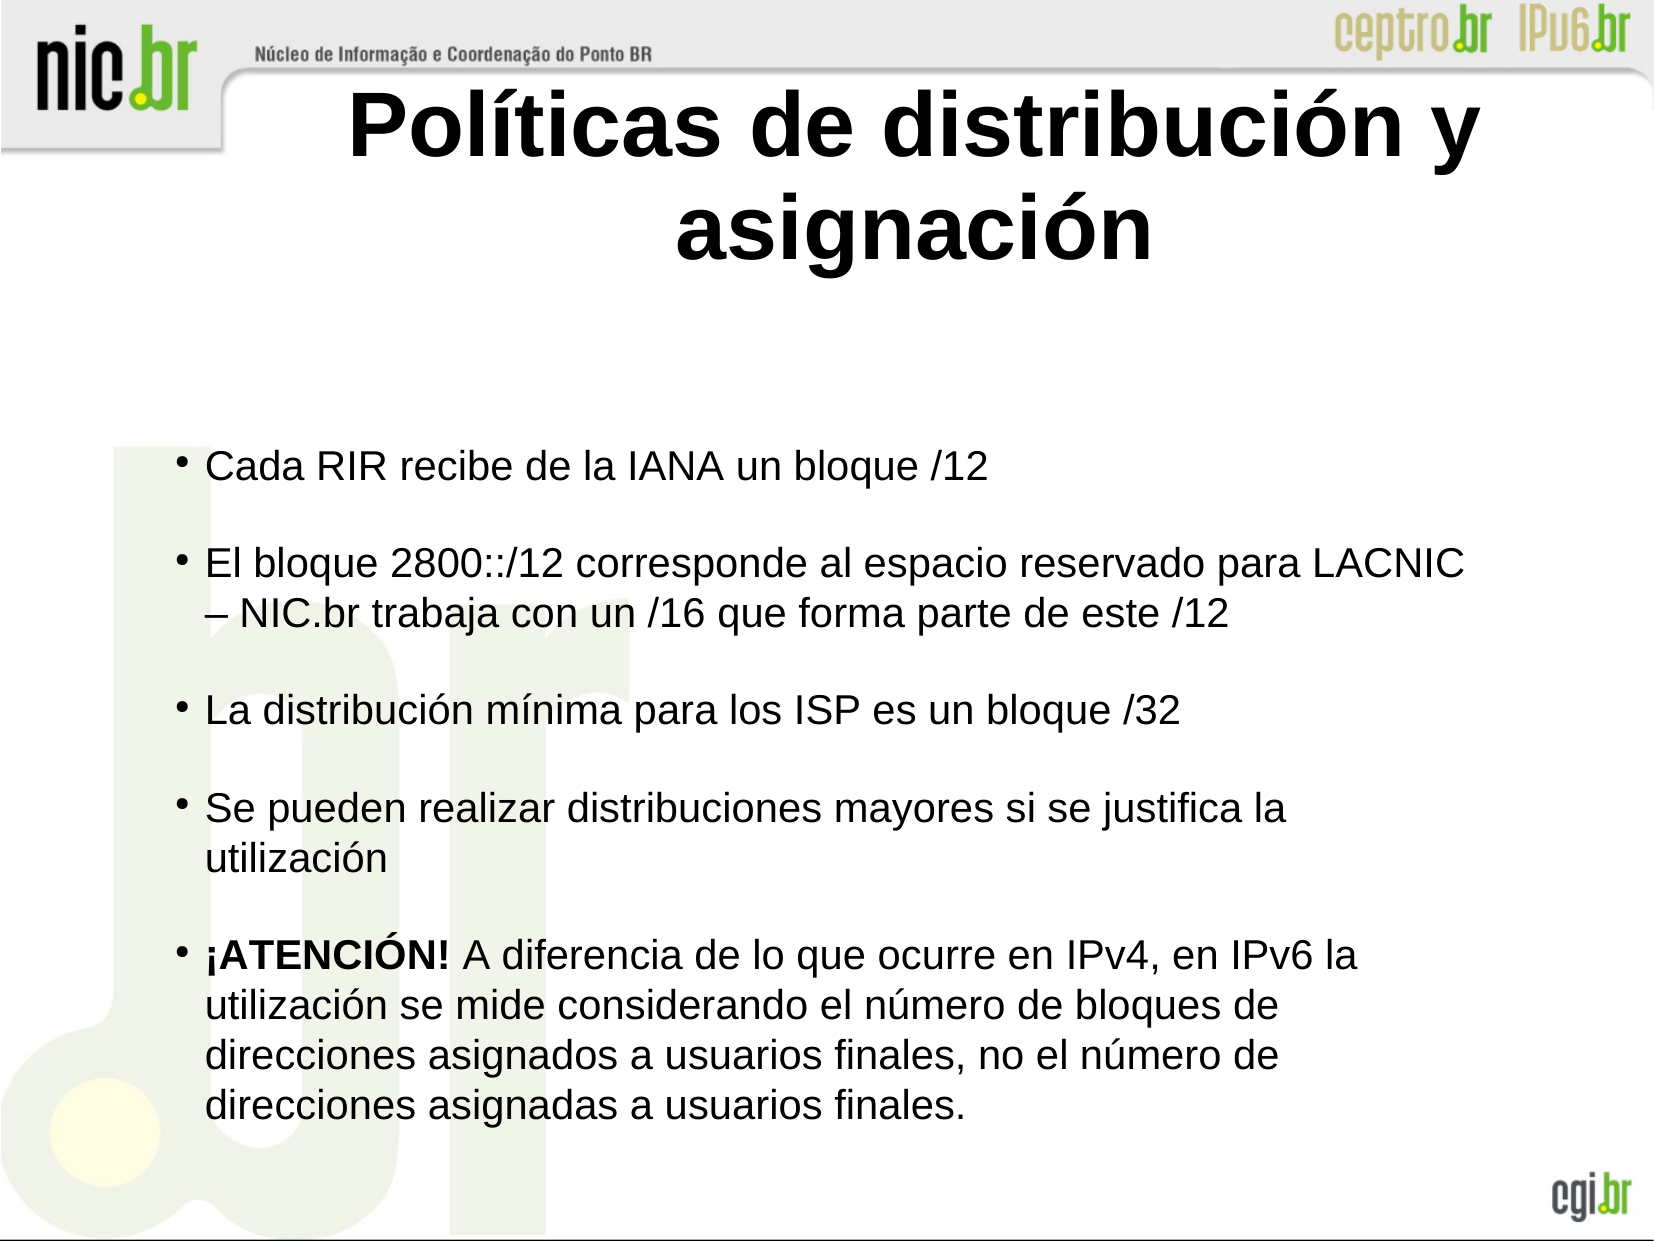

Políticas de distribución y asignación
Cada RIR recibe de la IANA un bloque /12
El bloque 2800::/12 corresponde al espacio reservado para LACNIC – NIC.br trabaja con un /16 que forma parte de este /12
La distribución mínima para los ISP es un bloque /32
Se pueden realizar distribuciones mayores si se justifica la utilización
¡ATENCIÓN! A diferencia de lo que ocurre en IPv4, en IPv6 la utilización se mide considerando el número de bloques de direcciones asignados a usuarios finales, no el número de direcciones asignadas a usuarios finales.